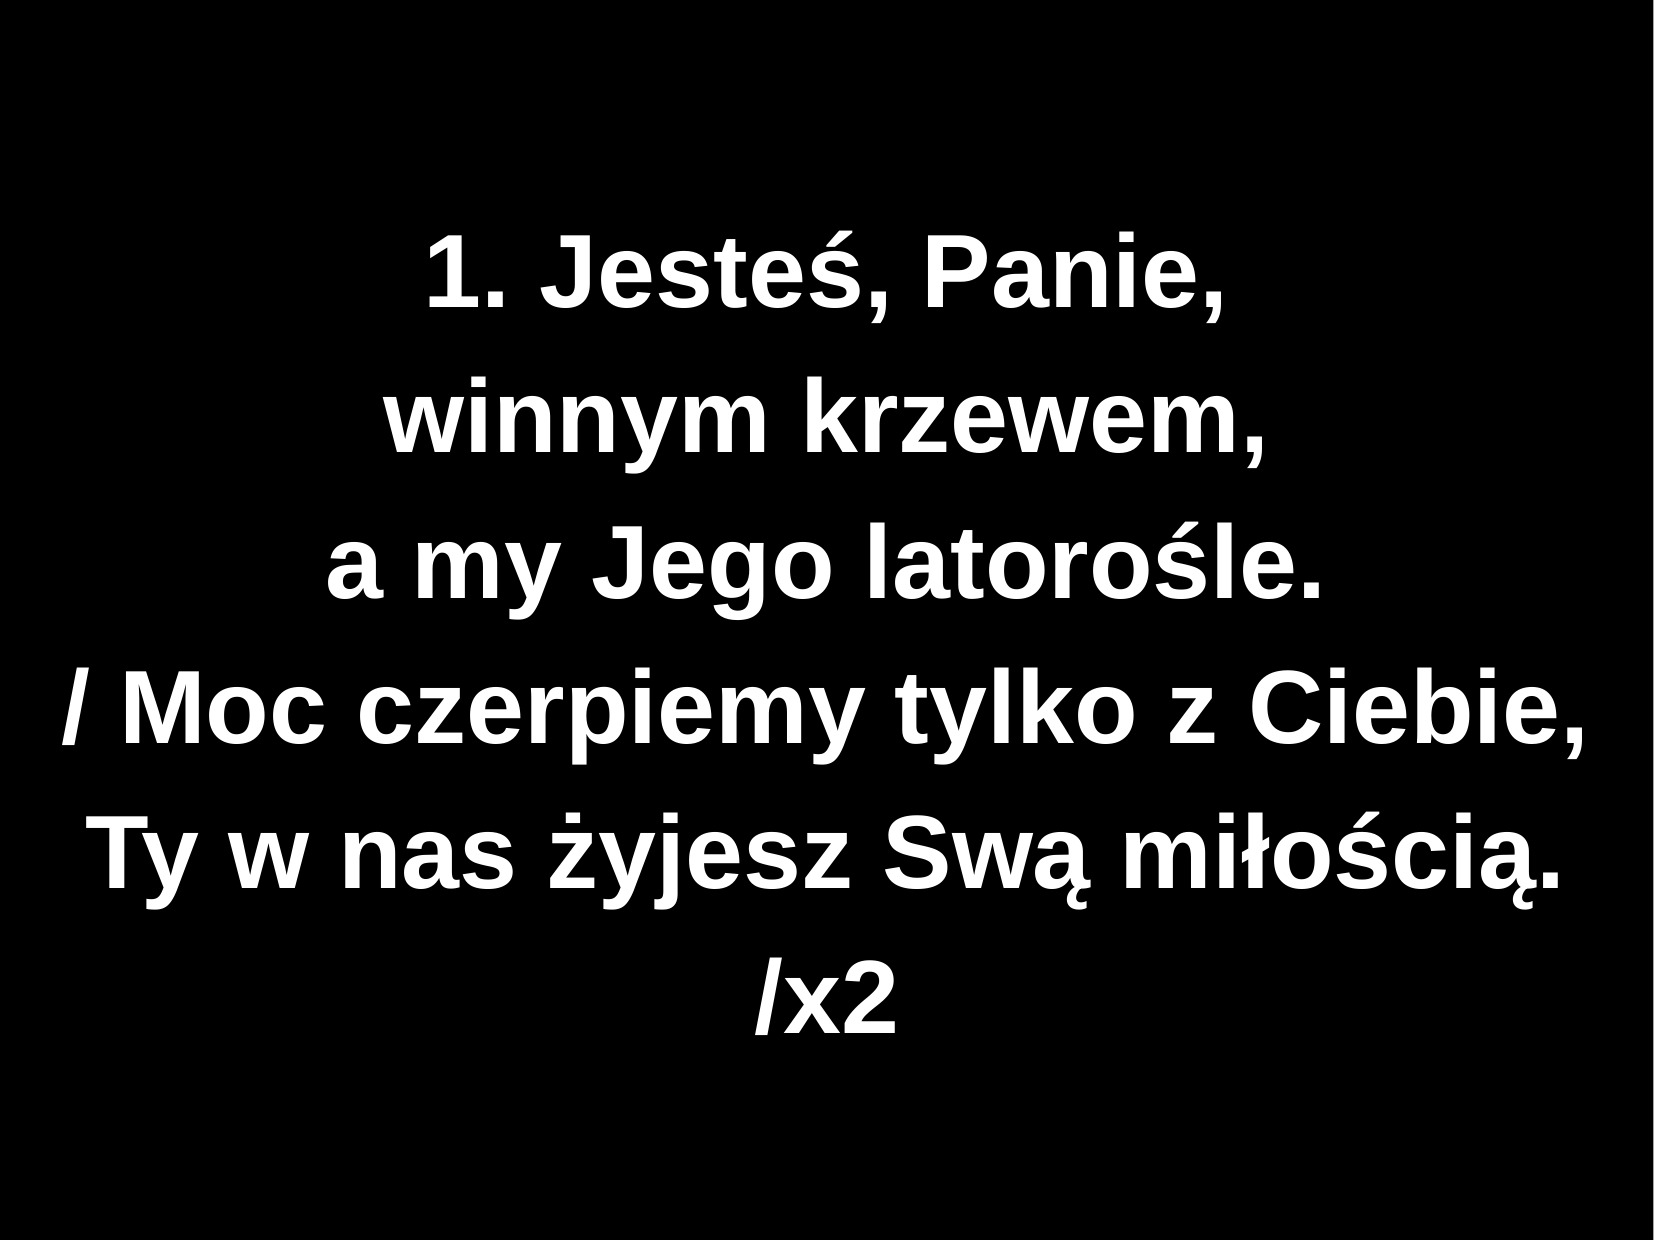

# 1. Jesteś, Panie,
winnym krzewem,
a my Jego latorośle.
/ Moc czerpiemy tylko z Ciebie,
Ty w nas żyjesz Swą miłością. /x2